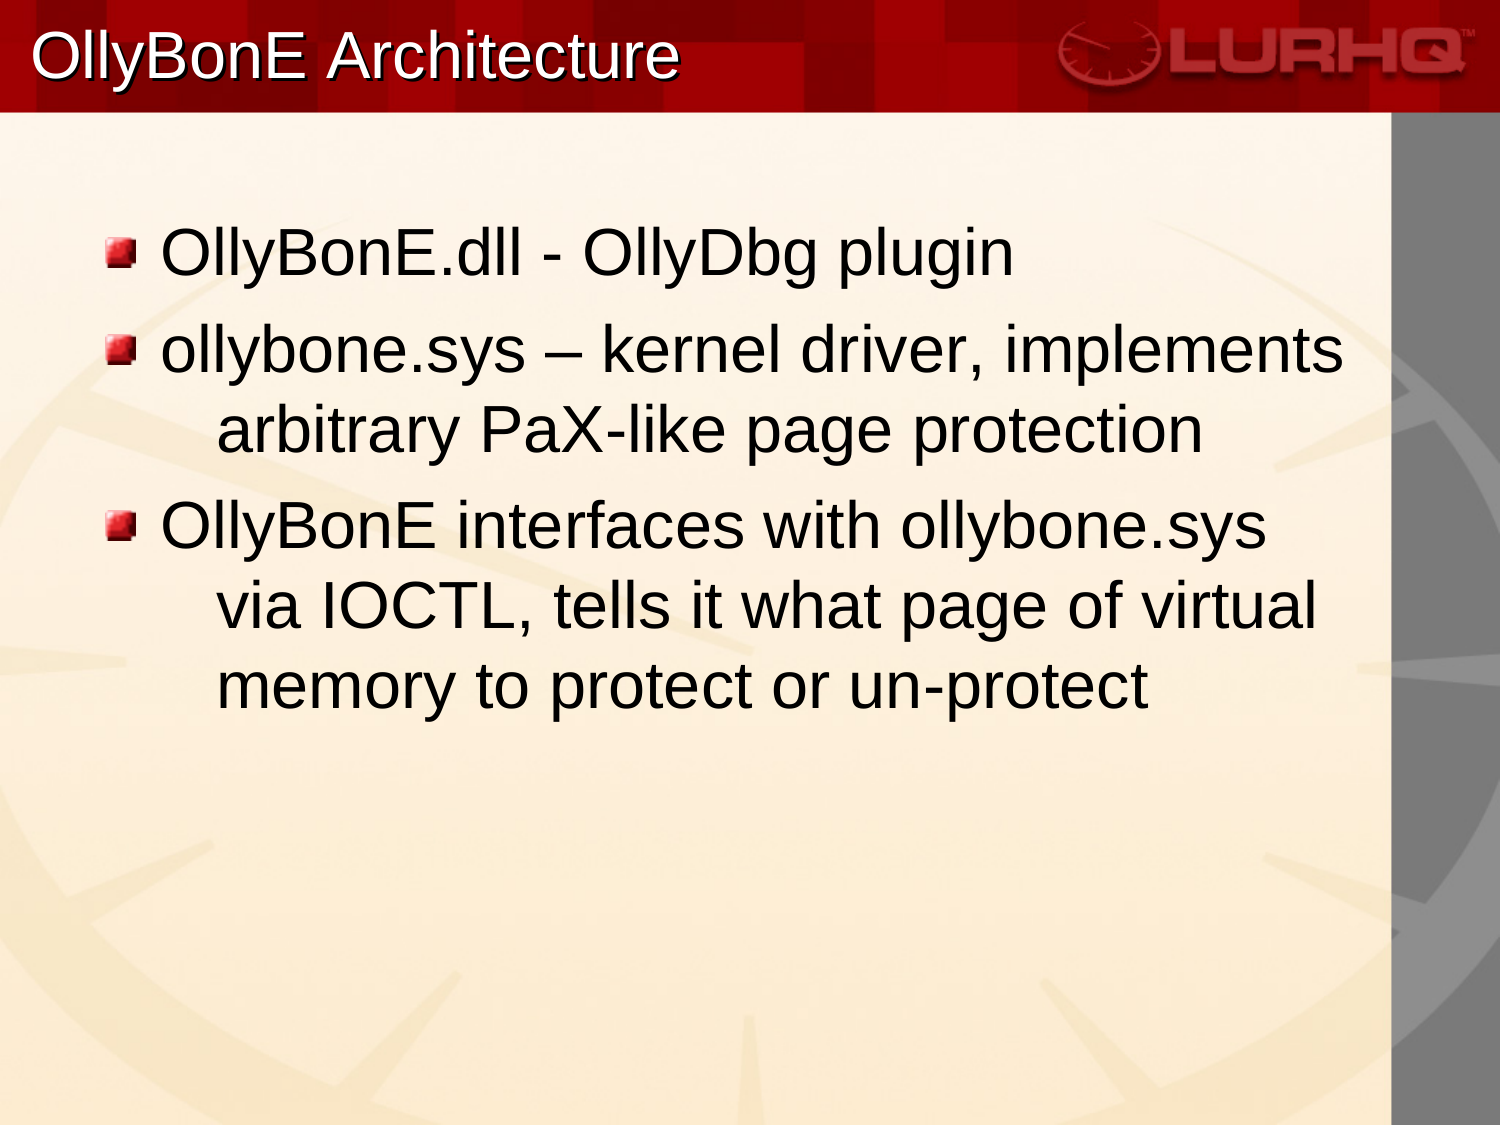

# OllyBonE Architecture
OllyBonE.dll - OllyDbg plugin
ollybone.sys – kernel driver, implements arbitrary PaX-like page protection
OllyBonE interfaces with ollybone.sys via IOCTL, tells it what page of virtual memory to protect or un-protect